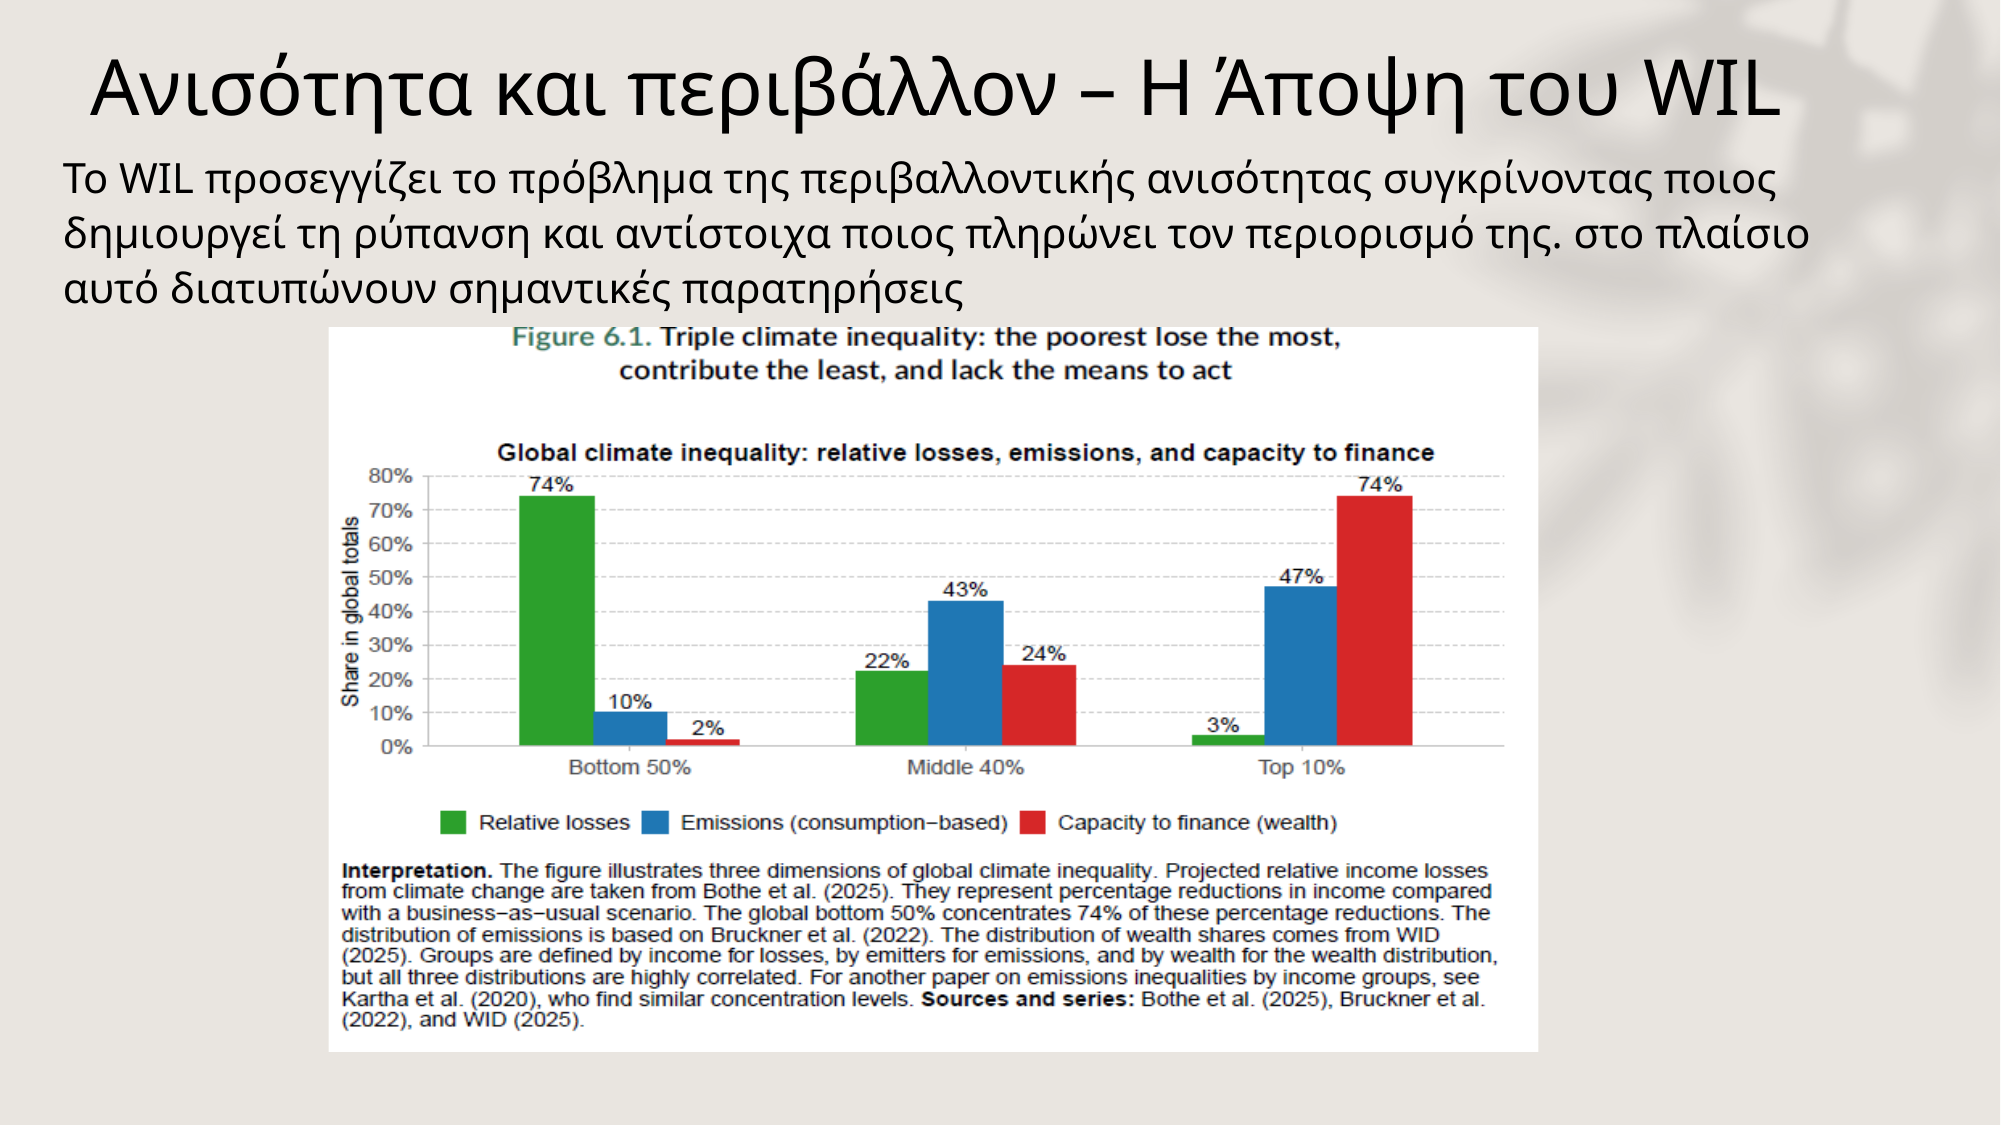

# Ανισότητα και περιβάλλον – Η Άποψη του WIL
Το WIL προσεγγίζει το πρόβλημα της περιβαλλοντικής ανισότητας συγκρίνοντας ποιος δημιουργεί τη ρύπανση και αντίστοιχα ποιος πληρώνει τον περιορισμό της. στο πλαίσιο αυτό διατυπώνουν σημαντικές παρατηρήσεις